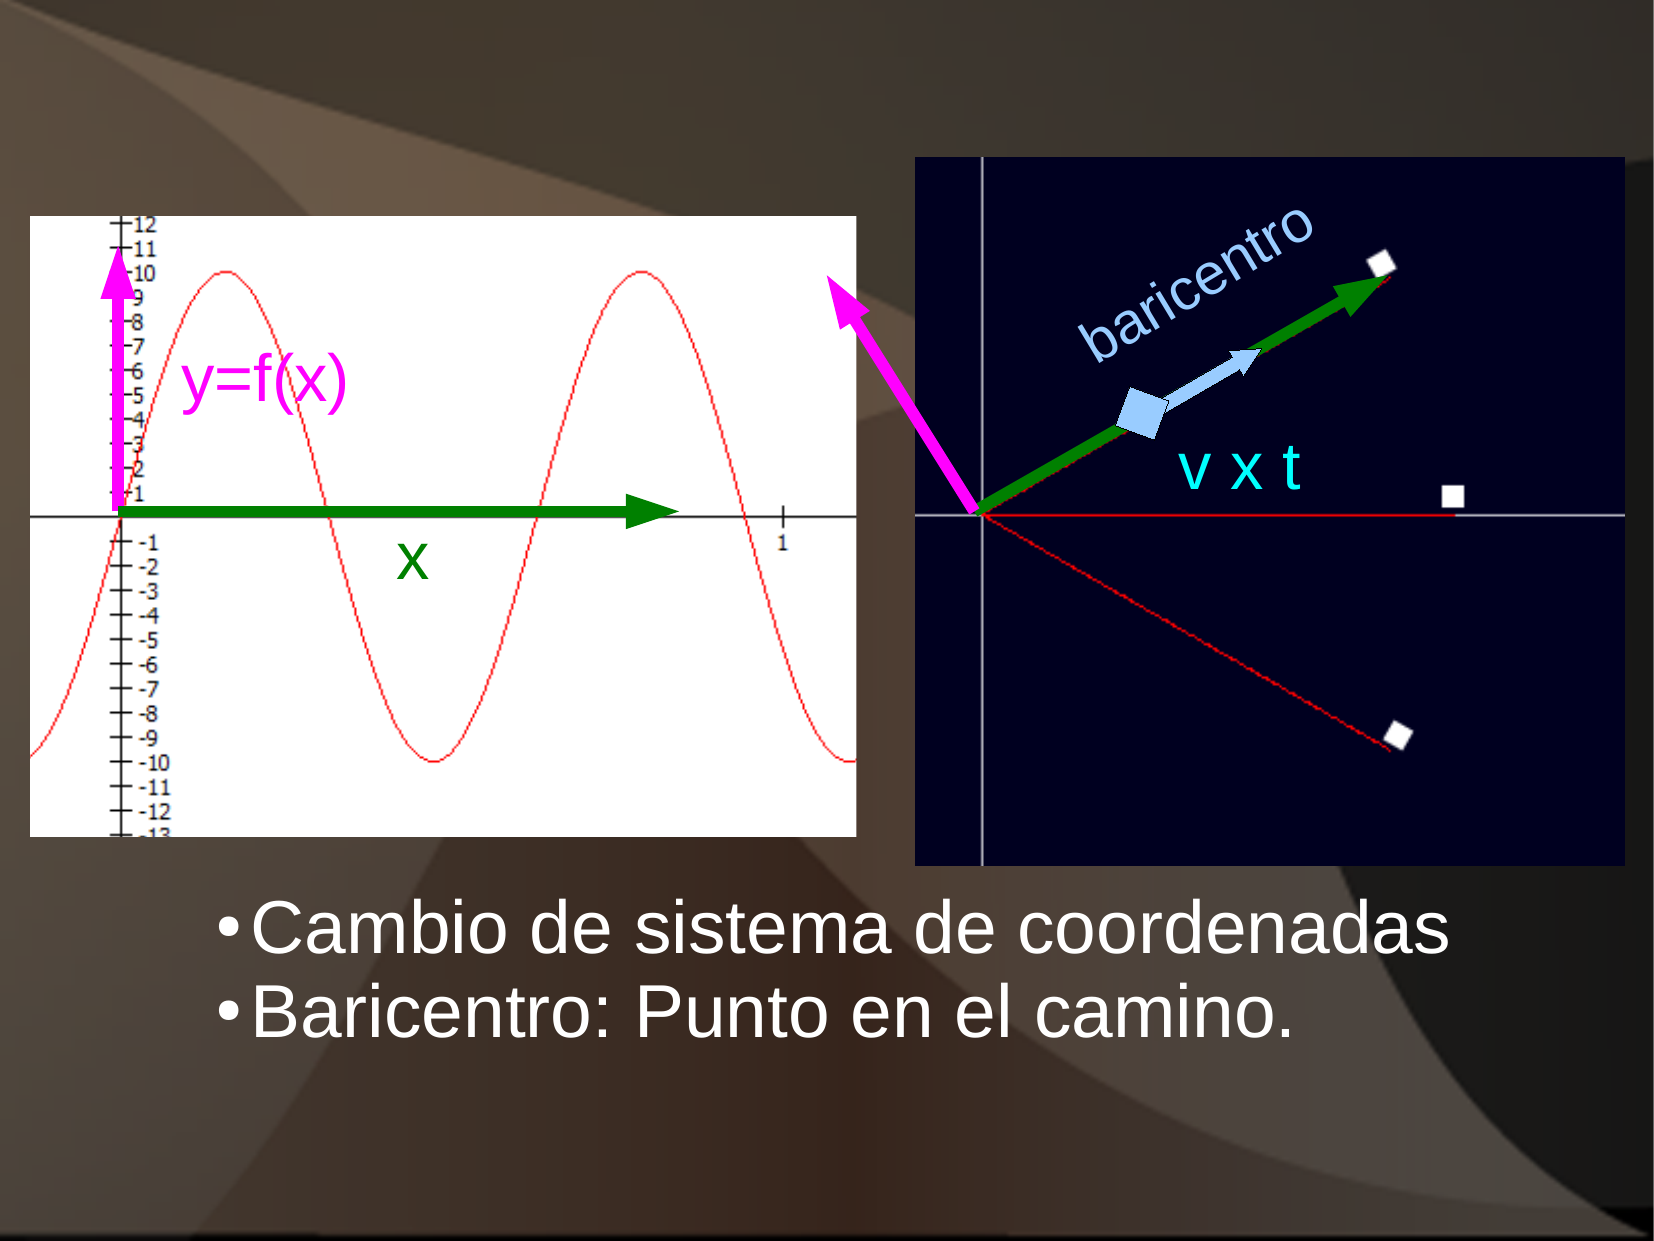

baricentro
y=f(x)
v x t
x
Cambio de sistema de coordenadas
Baricentro: Punto en el camino.